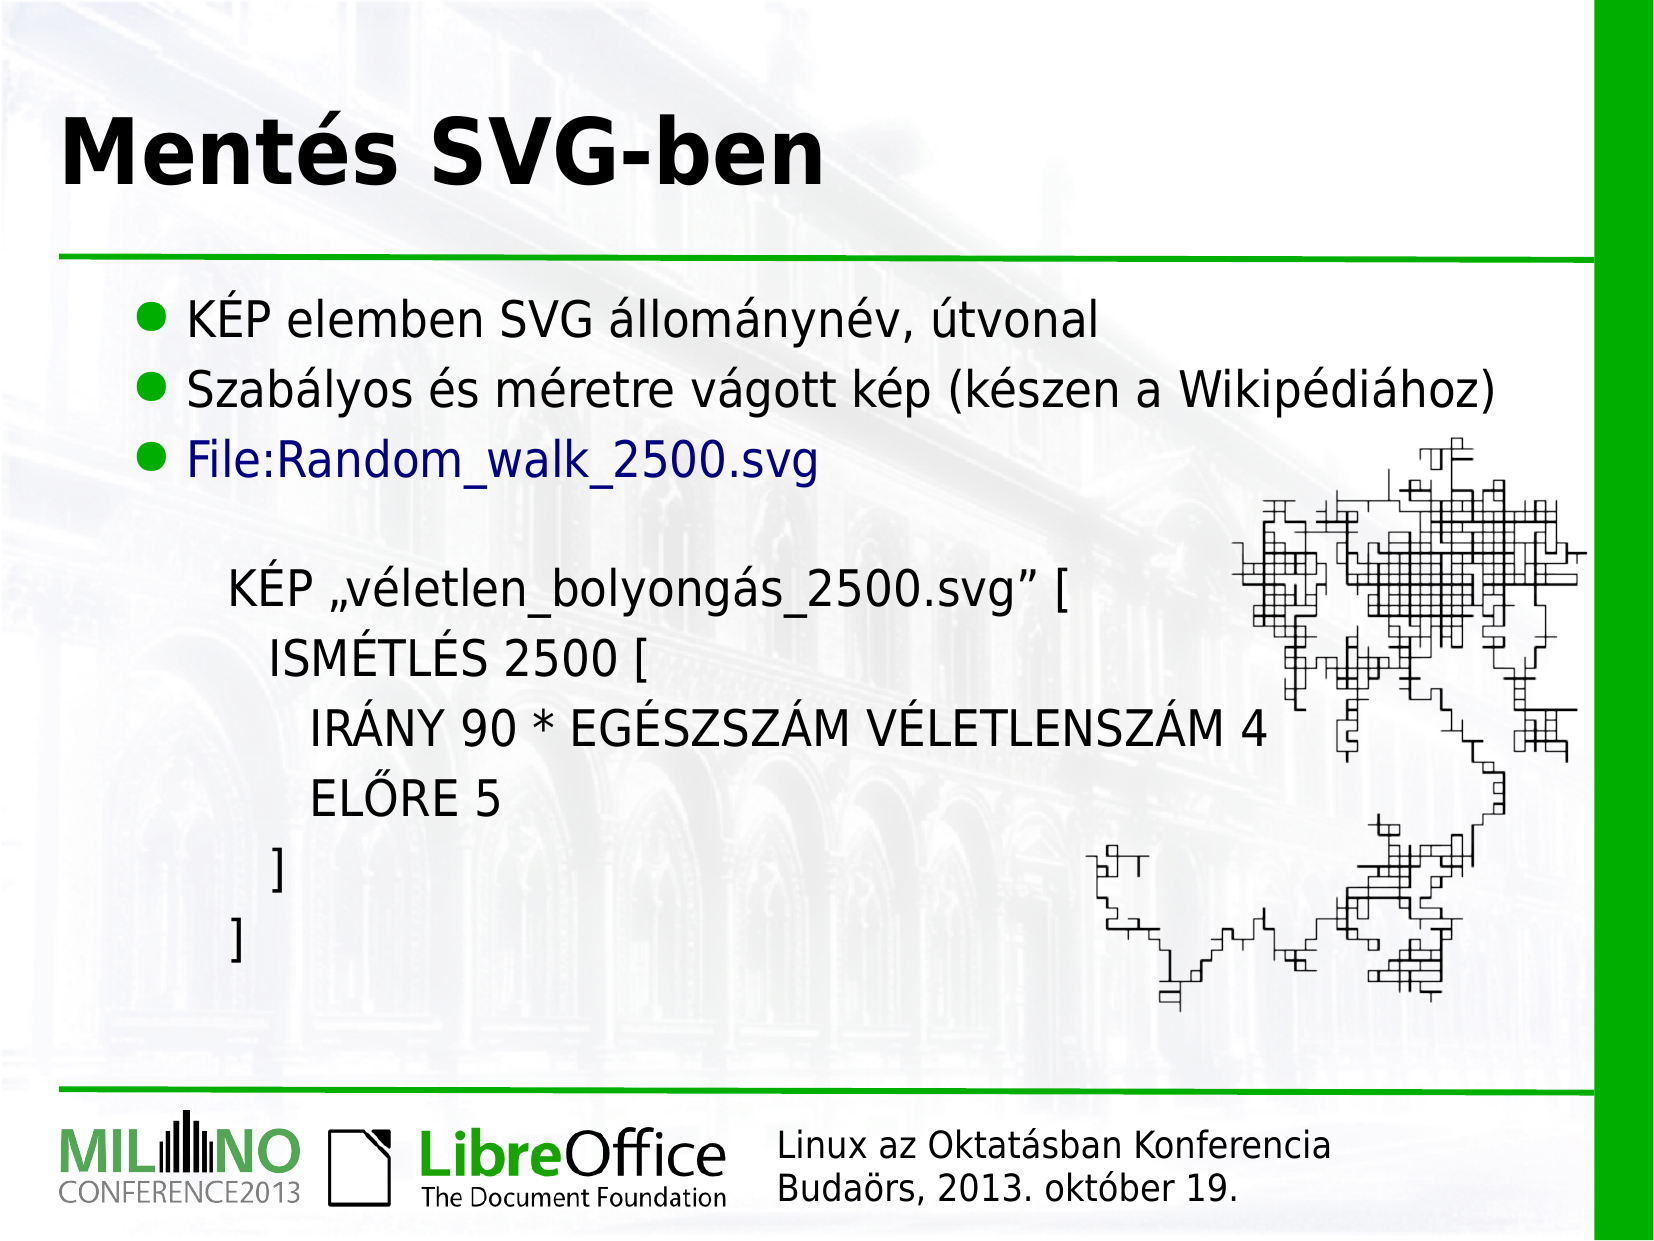

# Mentés SVG-ben
KÉP elemben SVG állománynév, útvonal
Szabályos és méretre vágott kép (készen a Wikipédiához)
File:Random_walk_2500.svg
KÉP „véletlen_bolyongás_2500.svg” [
ISMÉTLÉS 2500 [
IRÁNY 90 * EGÉSZSZÁM VÉLETLENSZÁM 4
ELŐRE 5
]
]